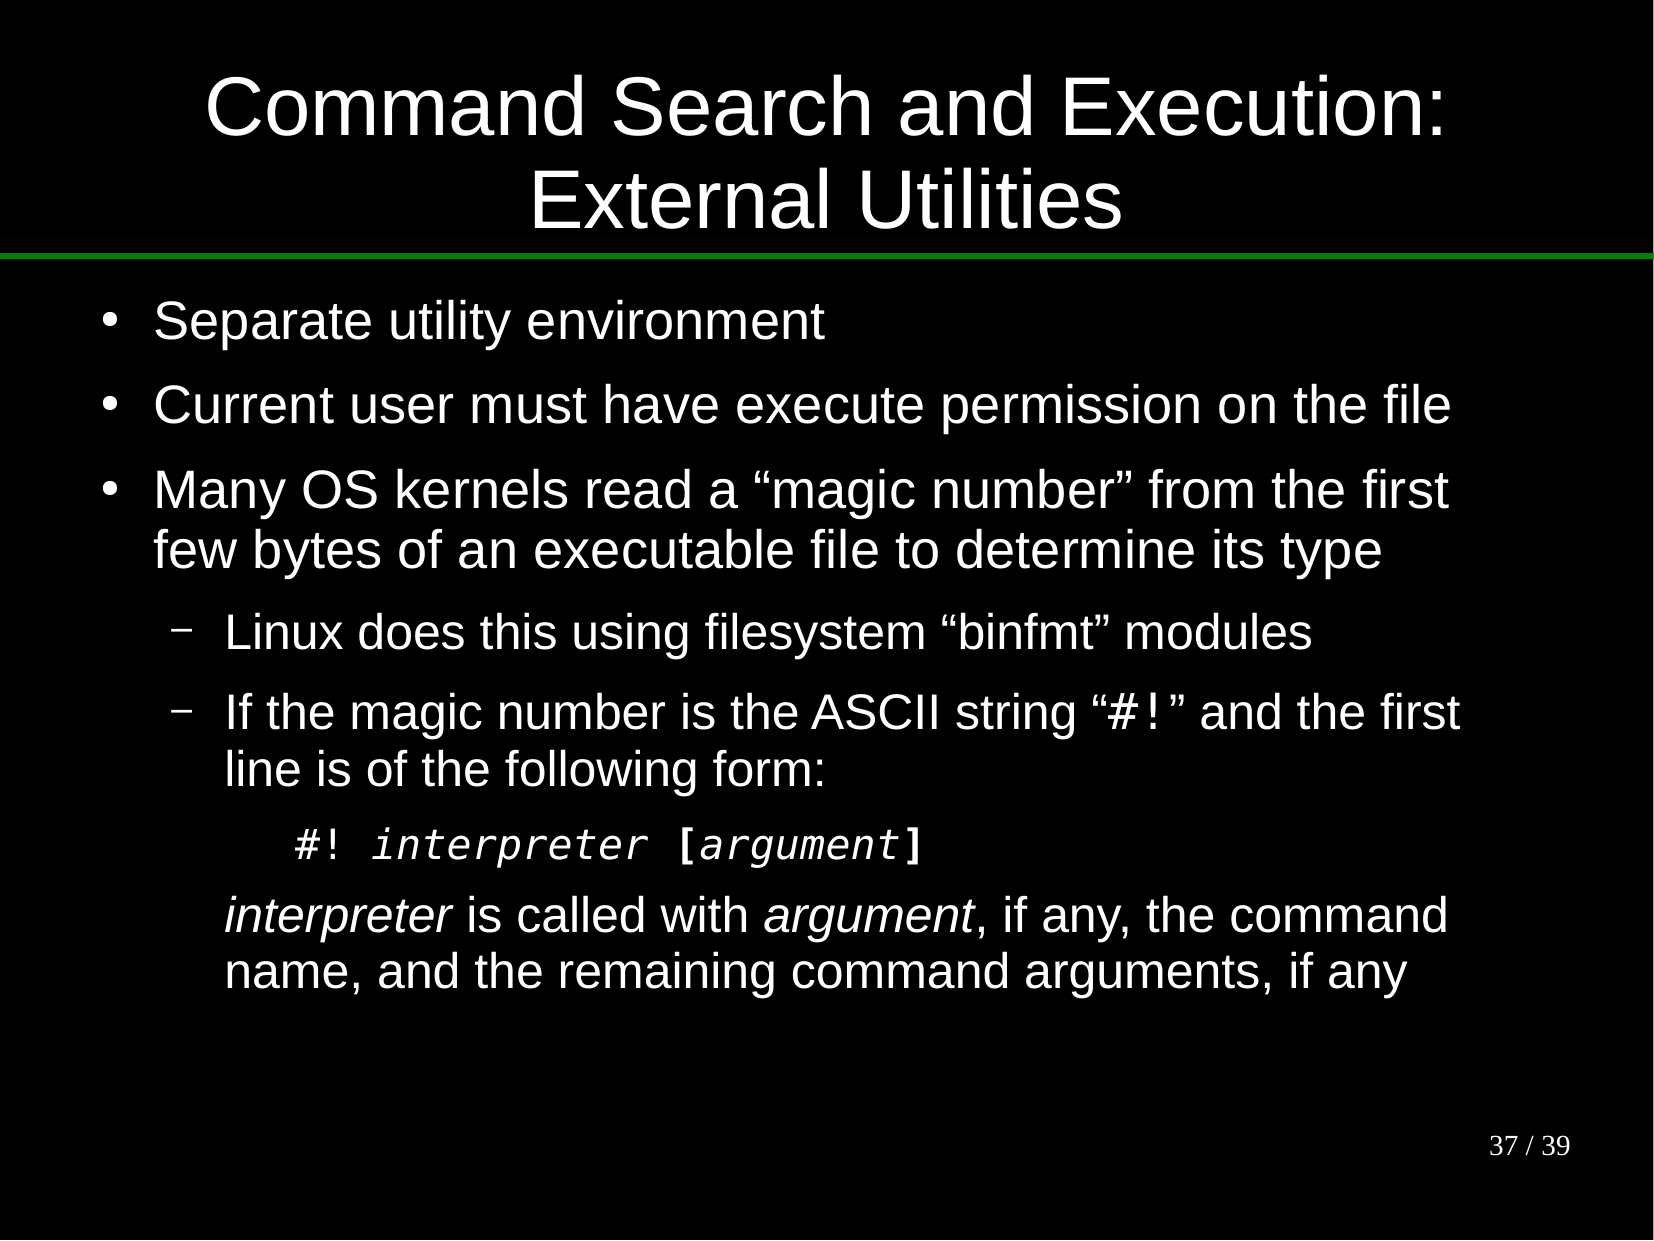

# Command Search and Execution: External Utilities
Separate utility environment
Current user must have execute permission on the file
Many OS kernels read a “magic number” from the first few bytes of an executable file to determine its type
Linux does this using filesystem “binfmt” modules
If the magic number is the ASCII string “#!” and the first line is of the following form:
#! interpreter [argument]
interpreter is called with argument, if any, the command name, and the remaining command arguments, if any
37